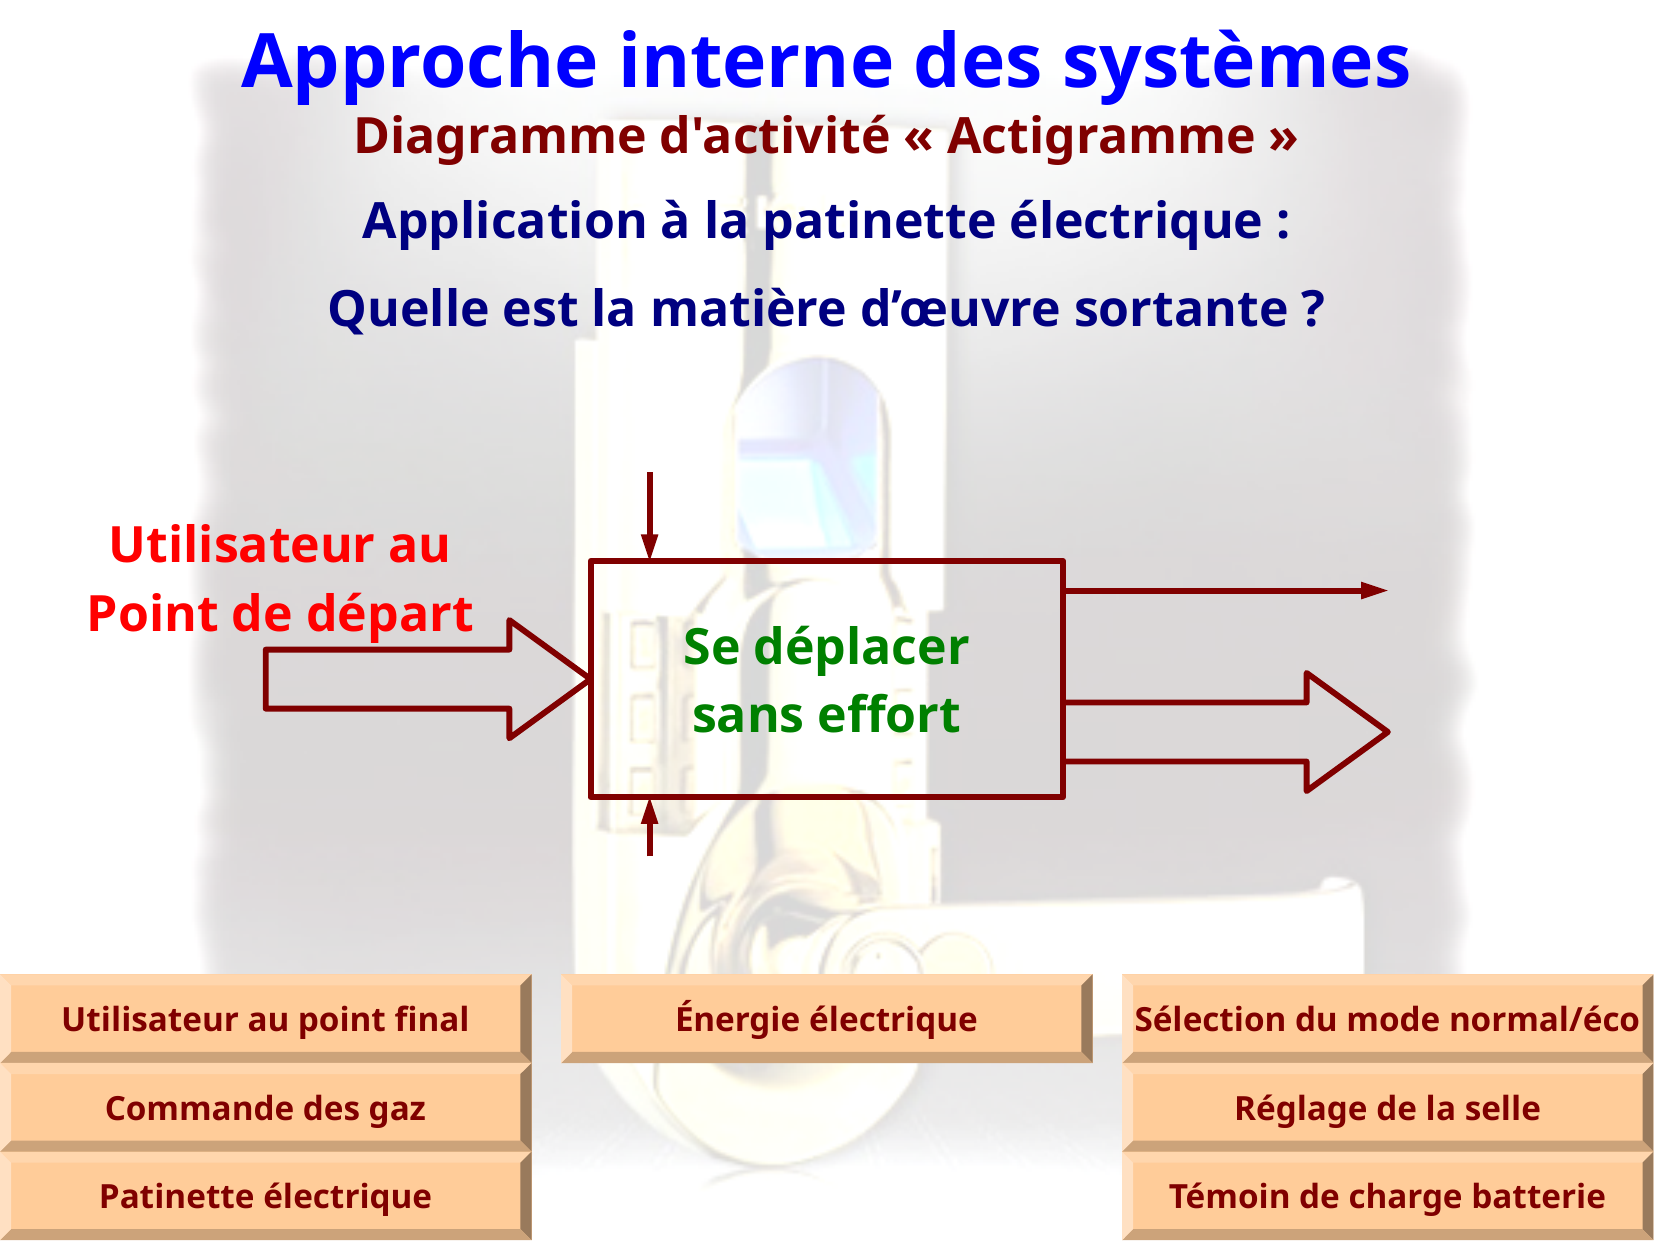

Diagramme d'activité « Actigramme »
Application à la patinette électrique :
Quelle est la matière d’œuvre sortante ?
Utilisateur au
Point de départ
Se déplacer
sans effort
Utilisateur au point final
Énergie électrique
Sélection du mode normal/éco
Commande des gaz
Réglage de la selle
Patinette électrique
Témoin de charge batterie